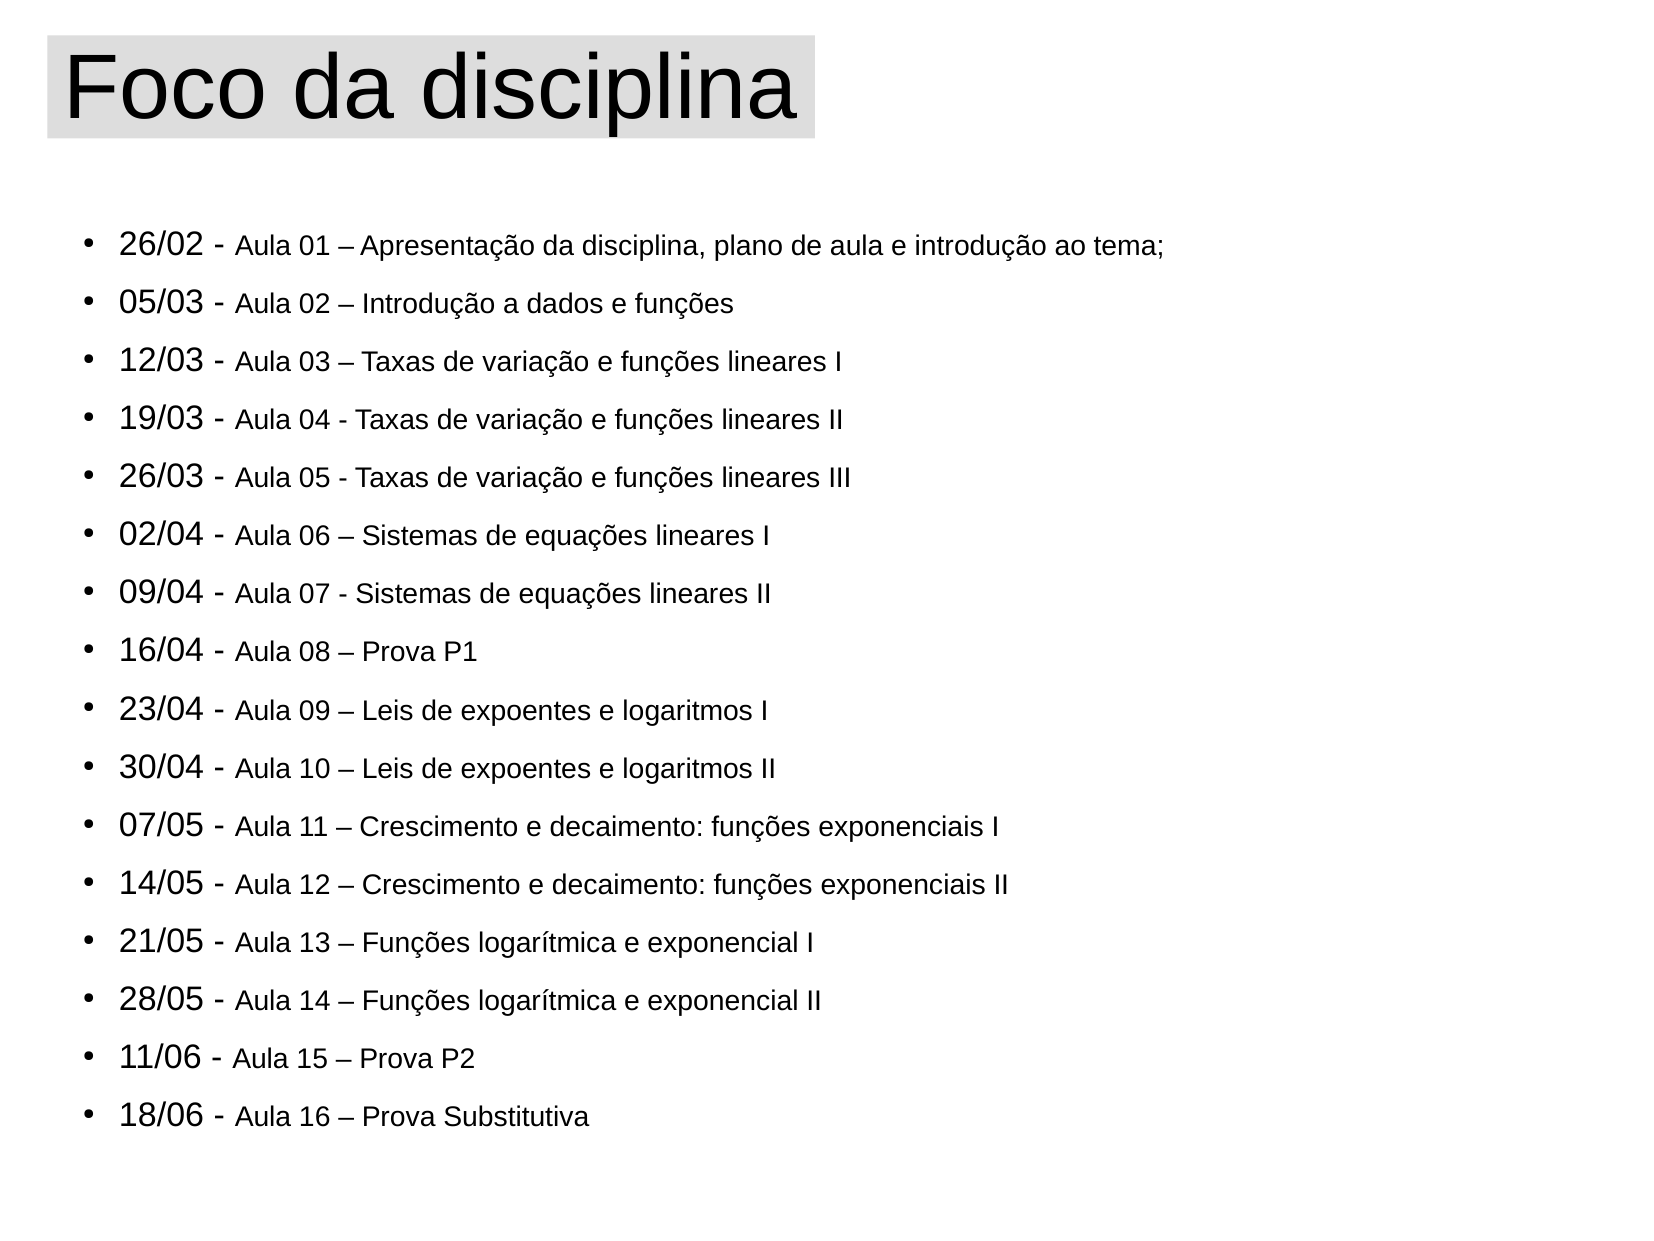

Foco da disciplina
# 26/02 - Aula 01 – Apresentação da disciplina, plano de aula e introdução ao tema;
05/03 - Aula 02 – Introdução a dados e funções
12/03 - Aula 03 – Taxas de variação e funções lineares I
19/03 - Aula 04 - Taxas de variação e funções lineares II
26/03 - Aula 05 - Taxas de variação e funções lineares III
02/04 - Aula 06 – Sistemas de equações lineares I
09/04 - Aula 07 - Sistemas de equações lineares II
16/04 - Aula 08 – Prova P1
23/04 - Aula 09 – Leis de expoentes e logaritmos I
30/04 - Aula 10 – Leis de expoentes e logaritmos II
07/05 - Aula 11 – Crescimento e decaimento: funções exponenciais I
14/05 - Aula 12 – Crescimento e decaimento: funções exponenciais II
21/05 - Aula 13 – Funções logarítmica e exponencial I
28/05 - Aula 14 – Funções logarítmica e exponencial II
11/06 - Aula 15 – Prova P2
18/06 - Aula 16 – Prova Substitutiva